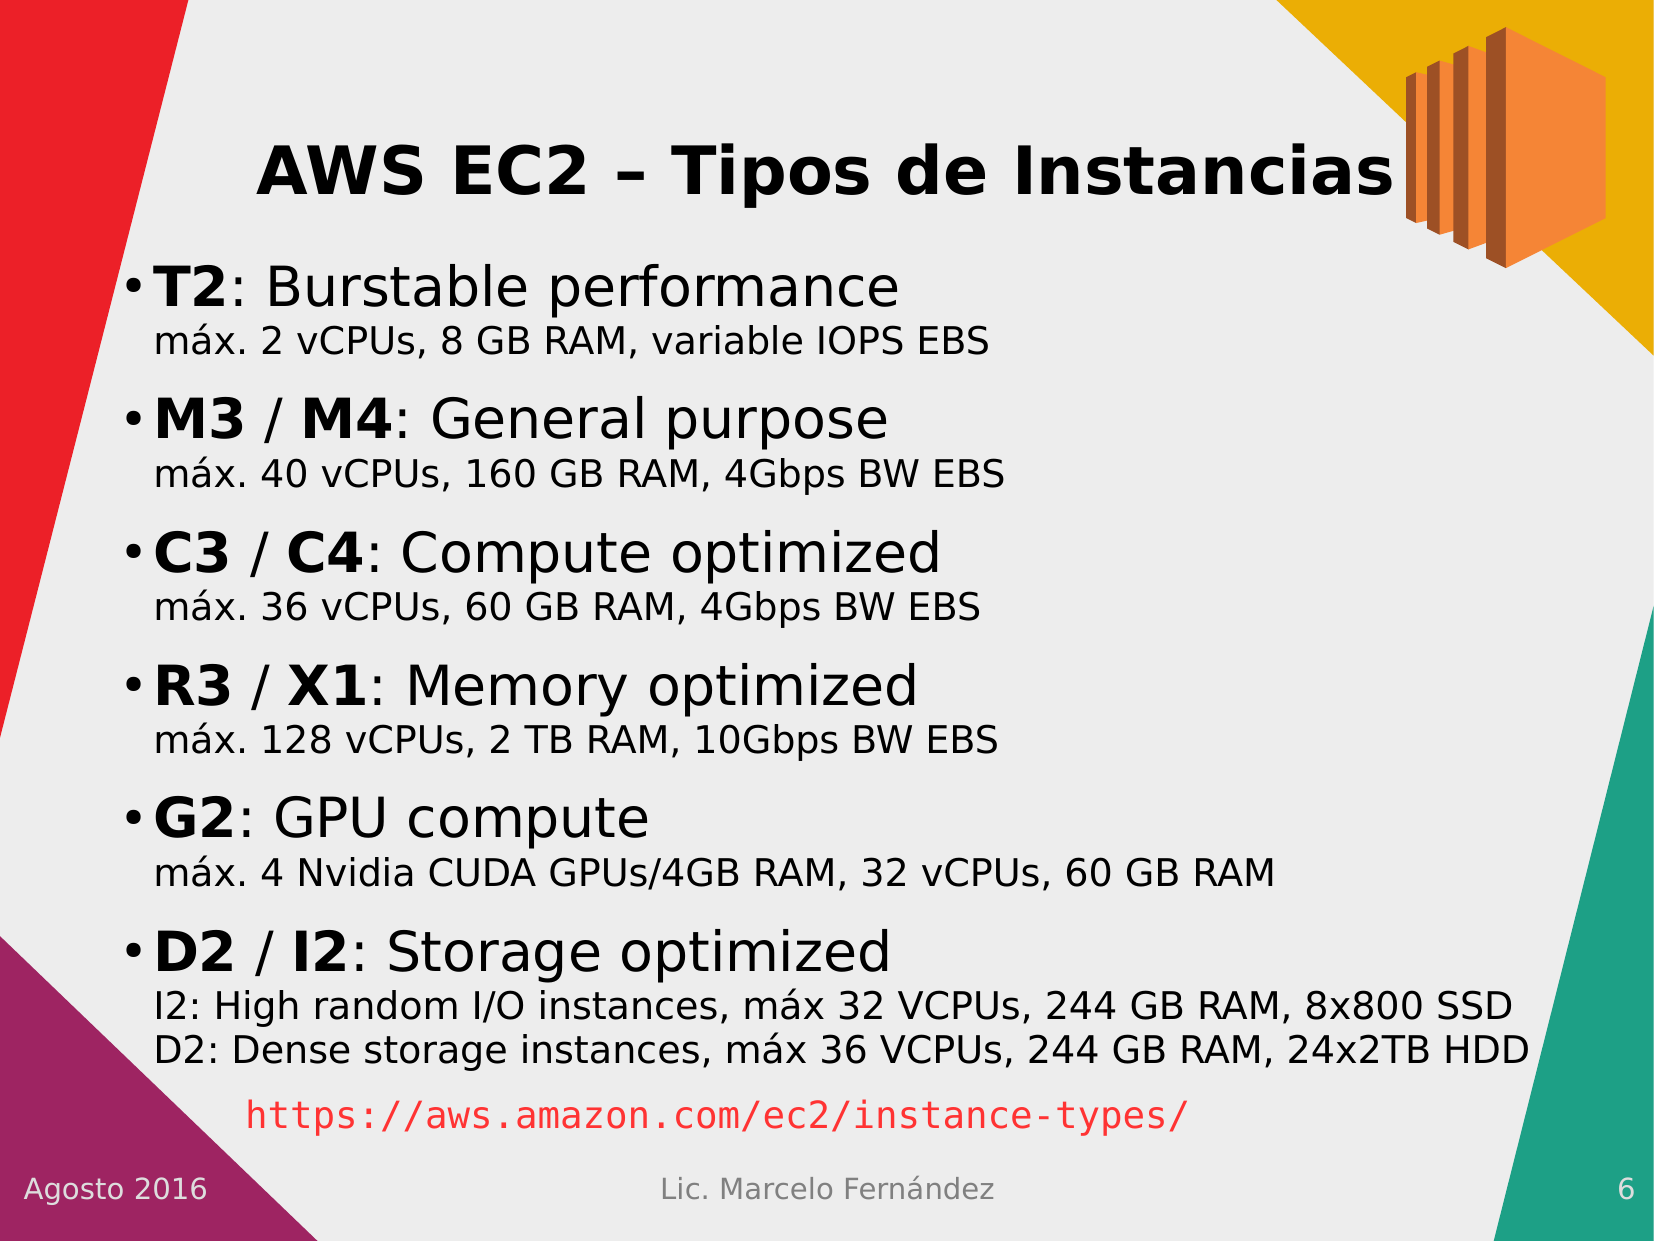

# AWS EC2 – Tipos de Instancias
T2: Burstable performance
máx. 2 vCPUs, 8 GB RAM, variable IOPS EBS
M3 / M4: General purpose
máx. 40 vCPUs, 160 GB RAM, 4Gbps BW EBS
C3 / C4: Compute optimized
máx. 36 vCPUs, 60 GB RAM, 4Gbps BW EBS
R3 / X1: Memory optimized
máx. 128 vCPUs, 2 TB RAM, 10Gbps BW EBS
G2: GPU compute
máx. 4 Nvidia CUDA GPUs/4GB RAM, 32 vCPUs, 60 GB RAM
D2 / I2: Storage optimized
I2: High random I/O instances, máx 32 VCPUs, 244 GB RAM, 8x800 SSD
D2: Dense storage instances, máx 36 VCPUs, 244 GB RAM, 24x2TB HDD
https://aws.amazon.com/ec2/instance-types/
Agosto 2016
Lic. Marcelo Fernández
6